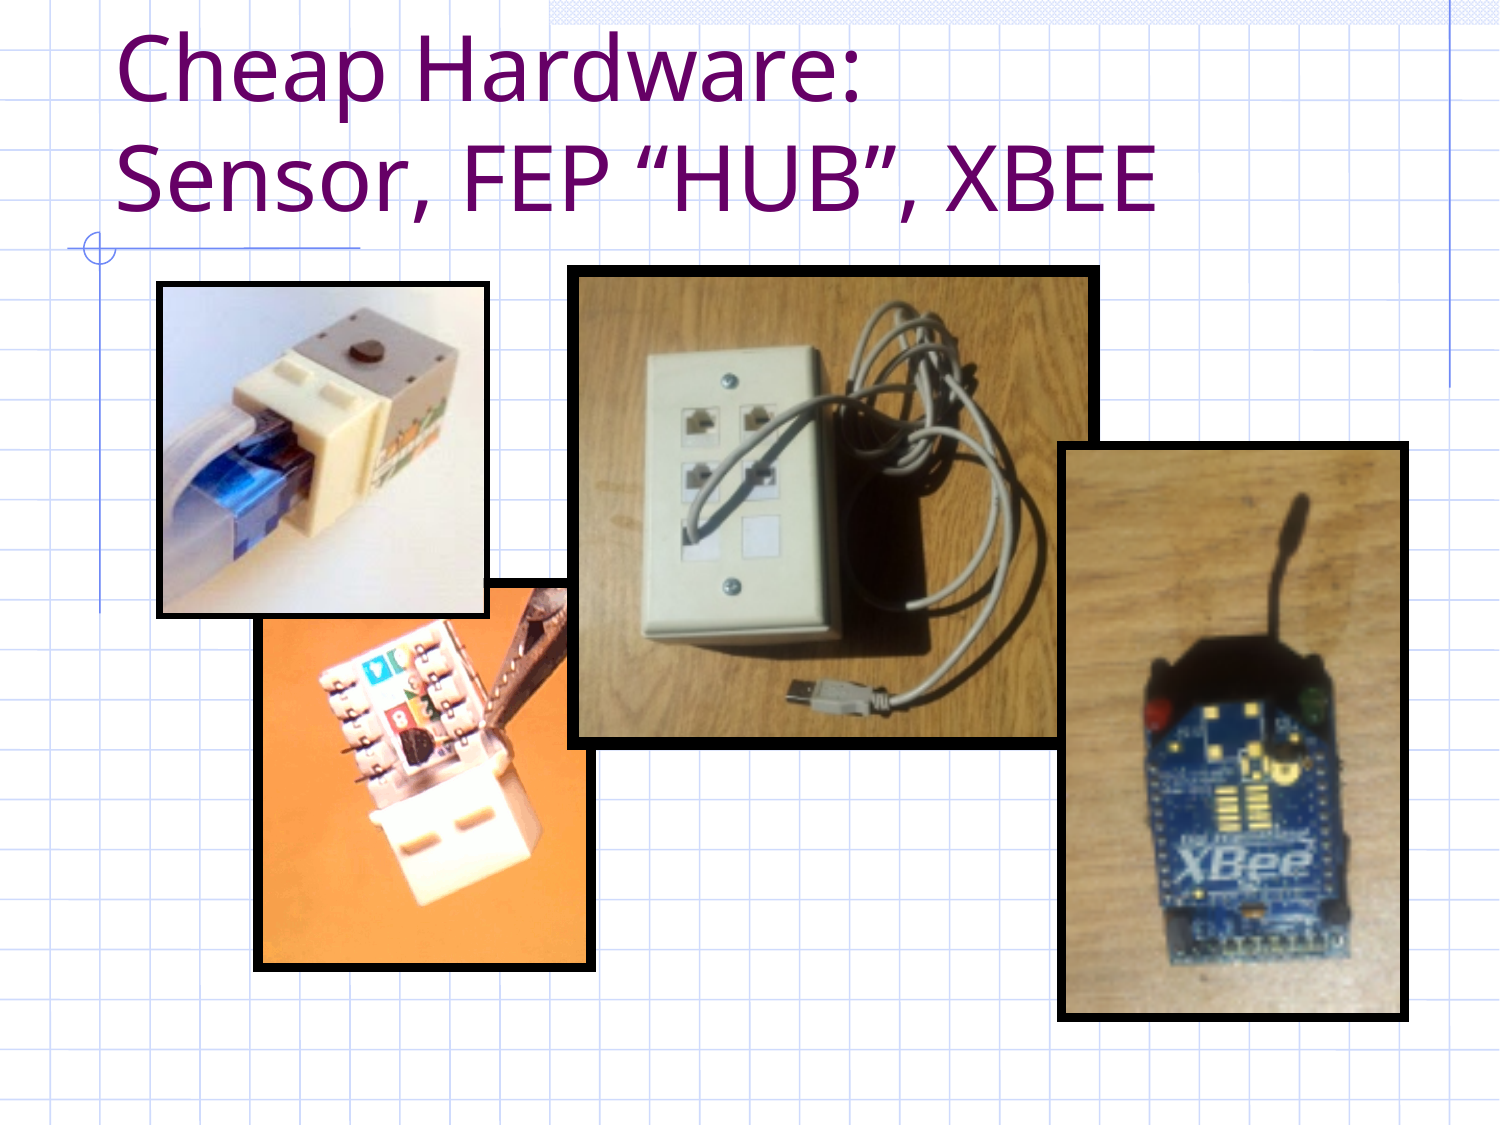

# Cheap Hardware: Sensor, FEP “HUB”, XBEE